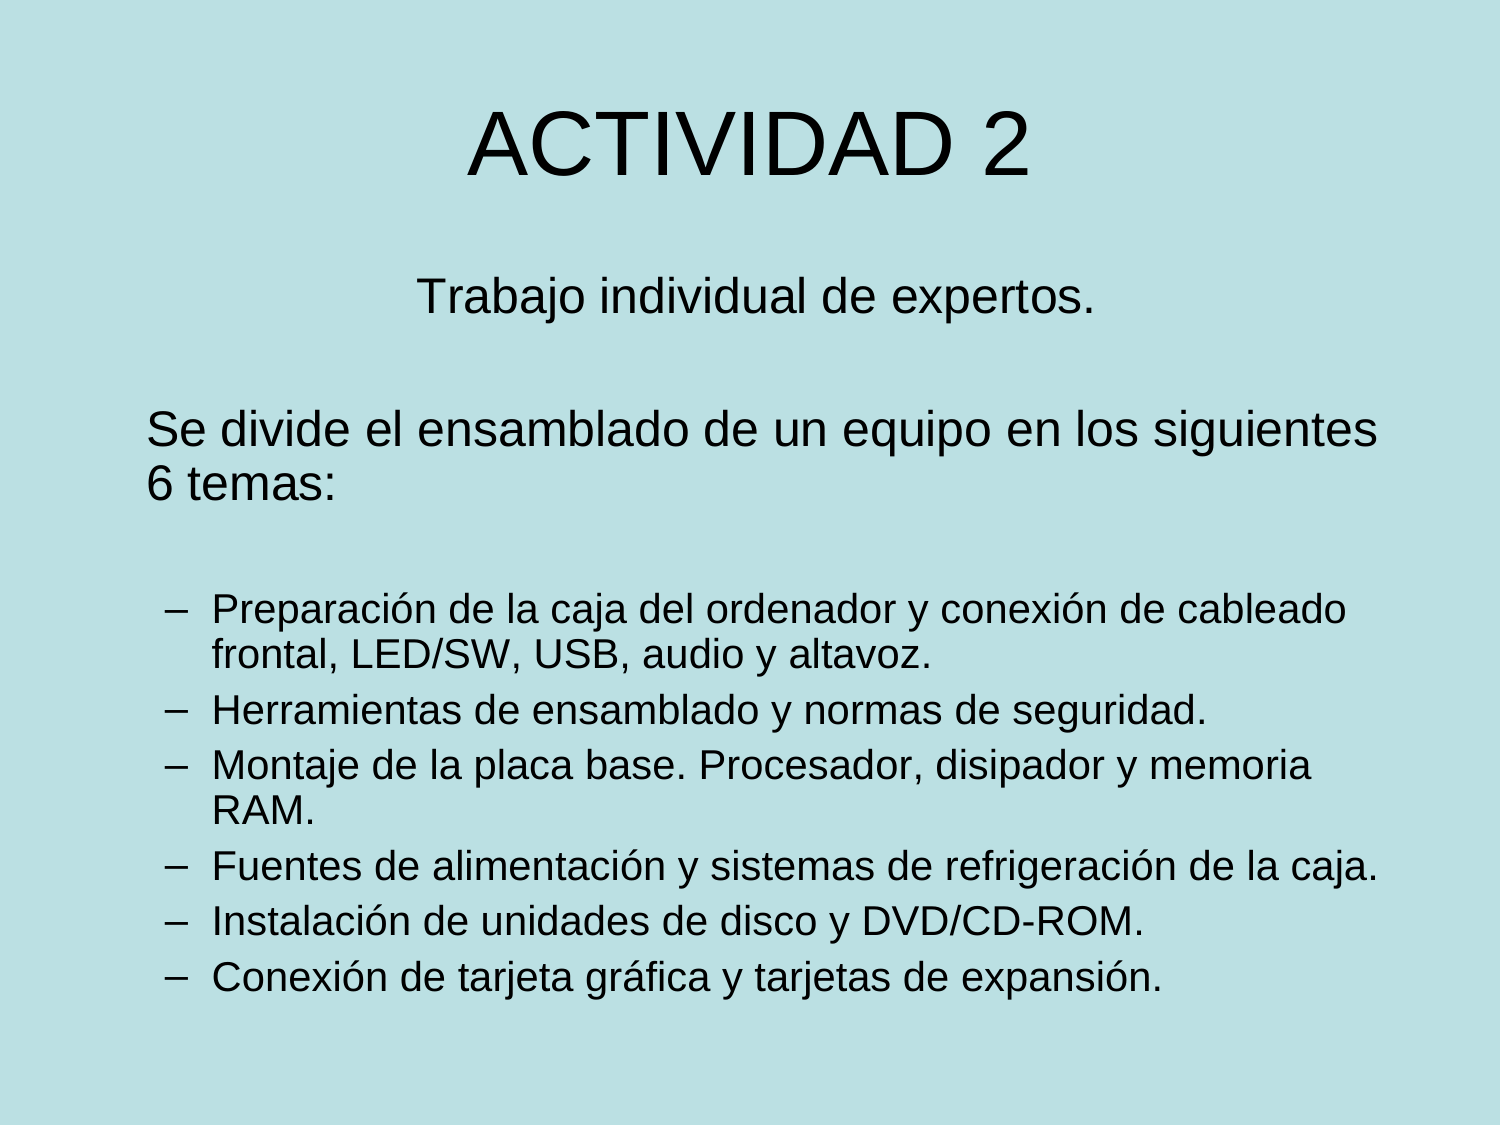

# ACTIVIDAD 2
 Trabajo individual de expertos.
	Se divide el ensamblado de un equipo en los siguientes 6 temas:
Preparación de la caja del ordenador y conexión de cableado frontal, LED/SW, USB, audio y altavoz.
Herramientas de ensamblado y normas de seguridad.
Montaje de la placa base. Procesador, disipador y memoria RAM.
Fuentes de alimentación y sistemas de refrigeración de la caja.
Instalación de unidades de disco y DVD/CD-ROM.
Conexión de tarjeta gráfica y tarjetas de expansión.